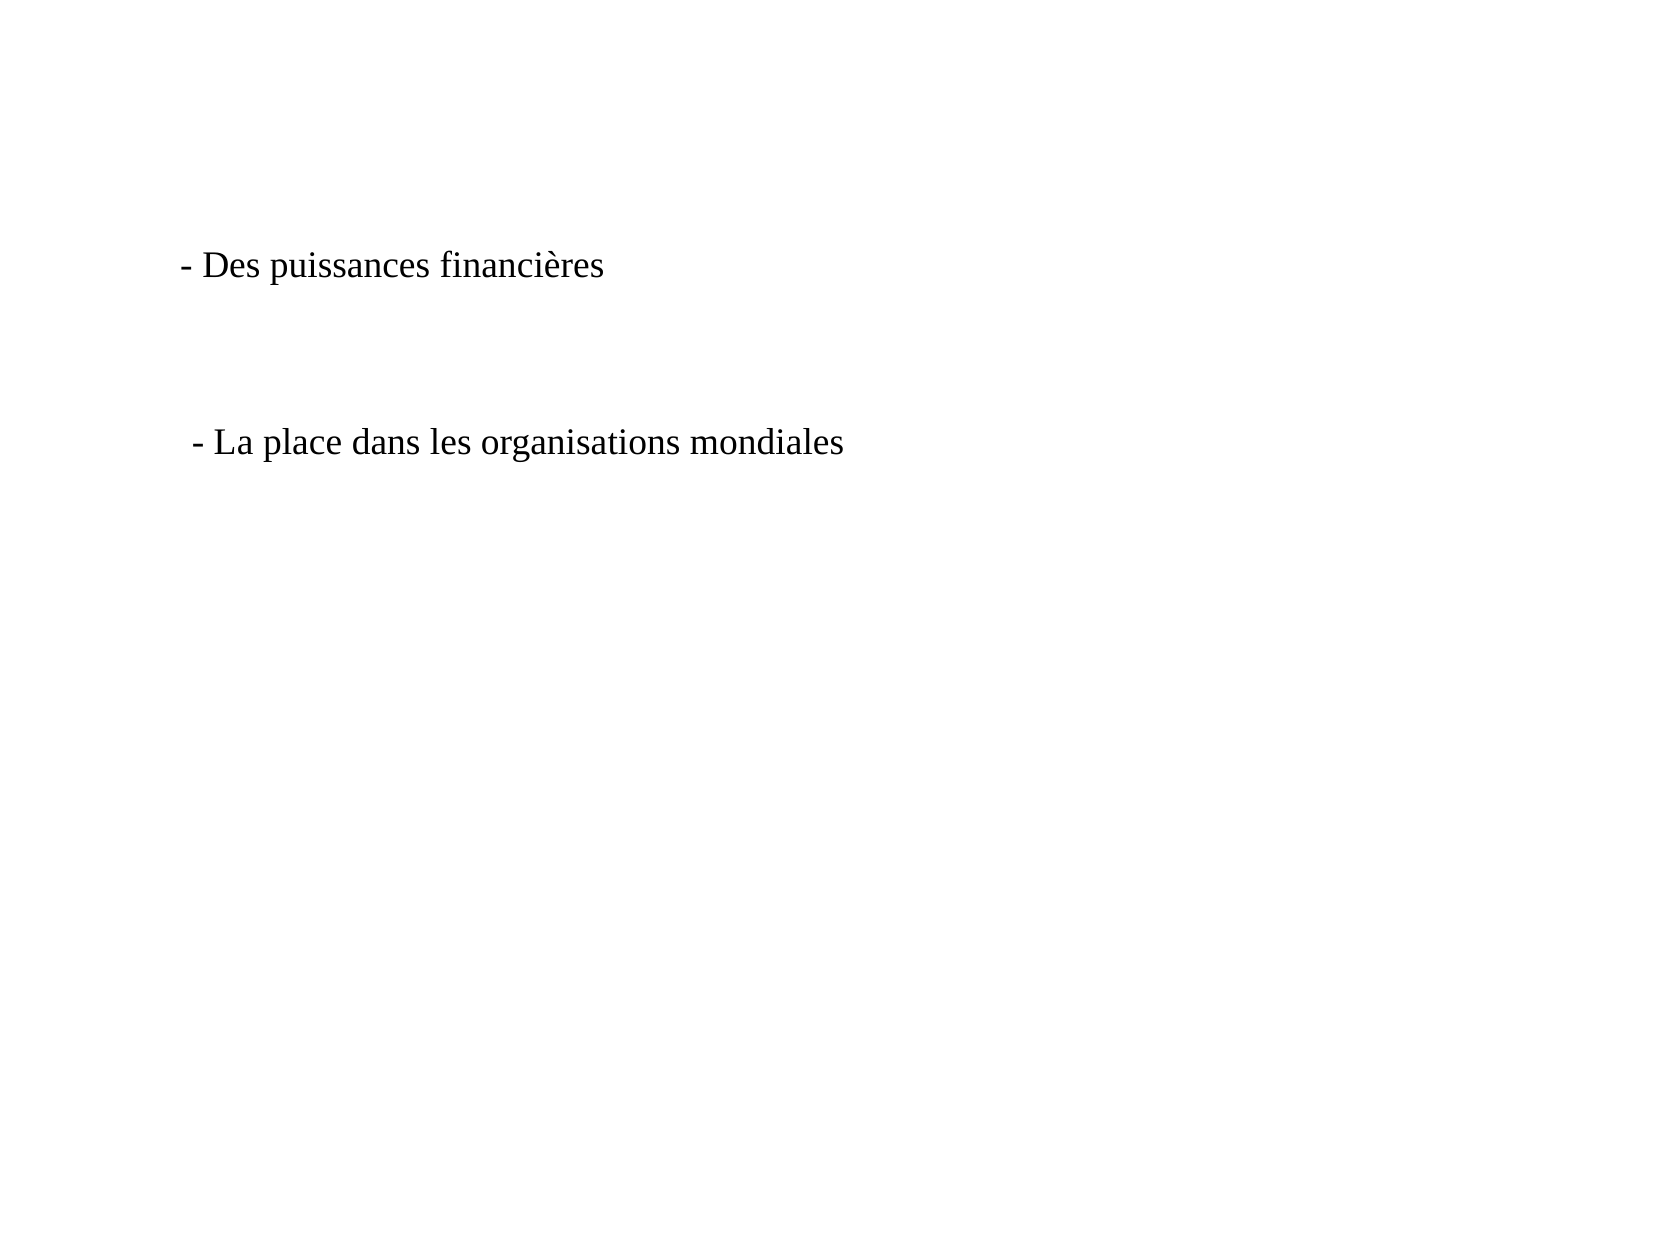

- Des puissances financières
- La place dans les organisations mondiales